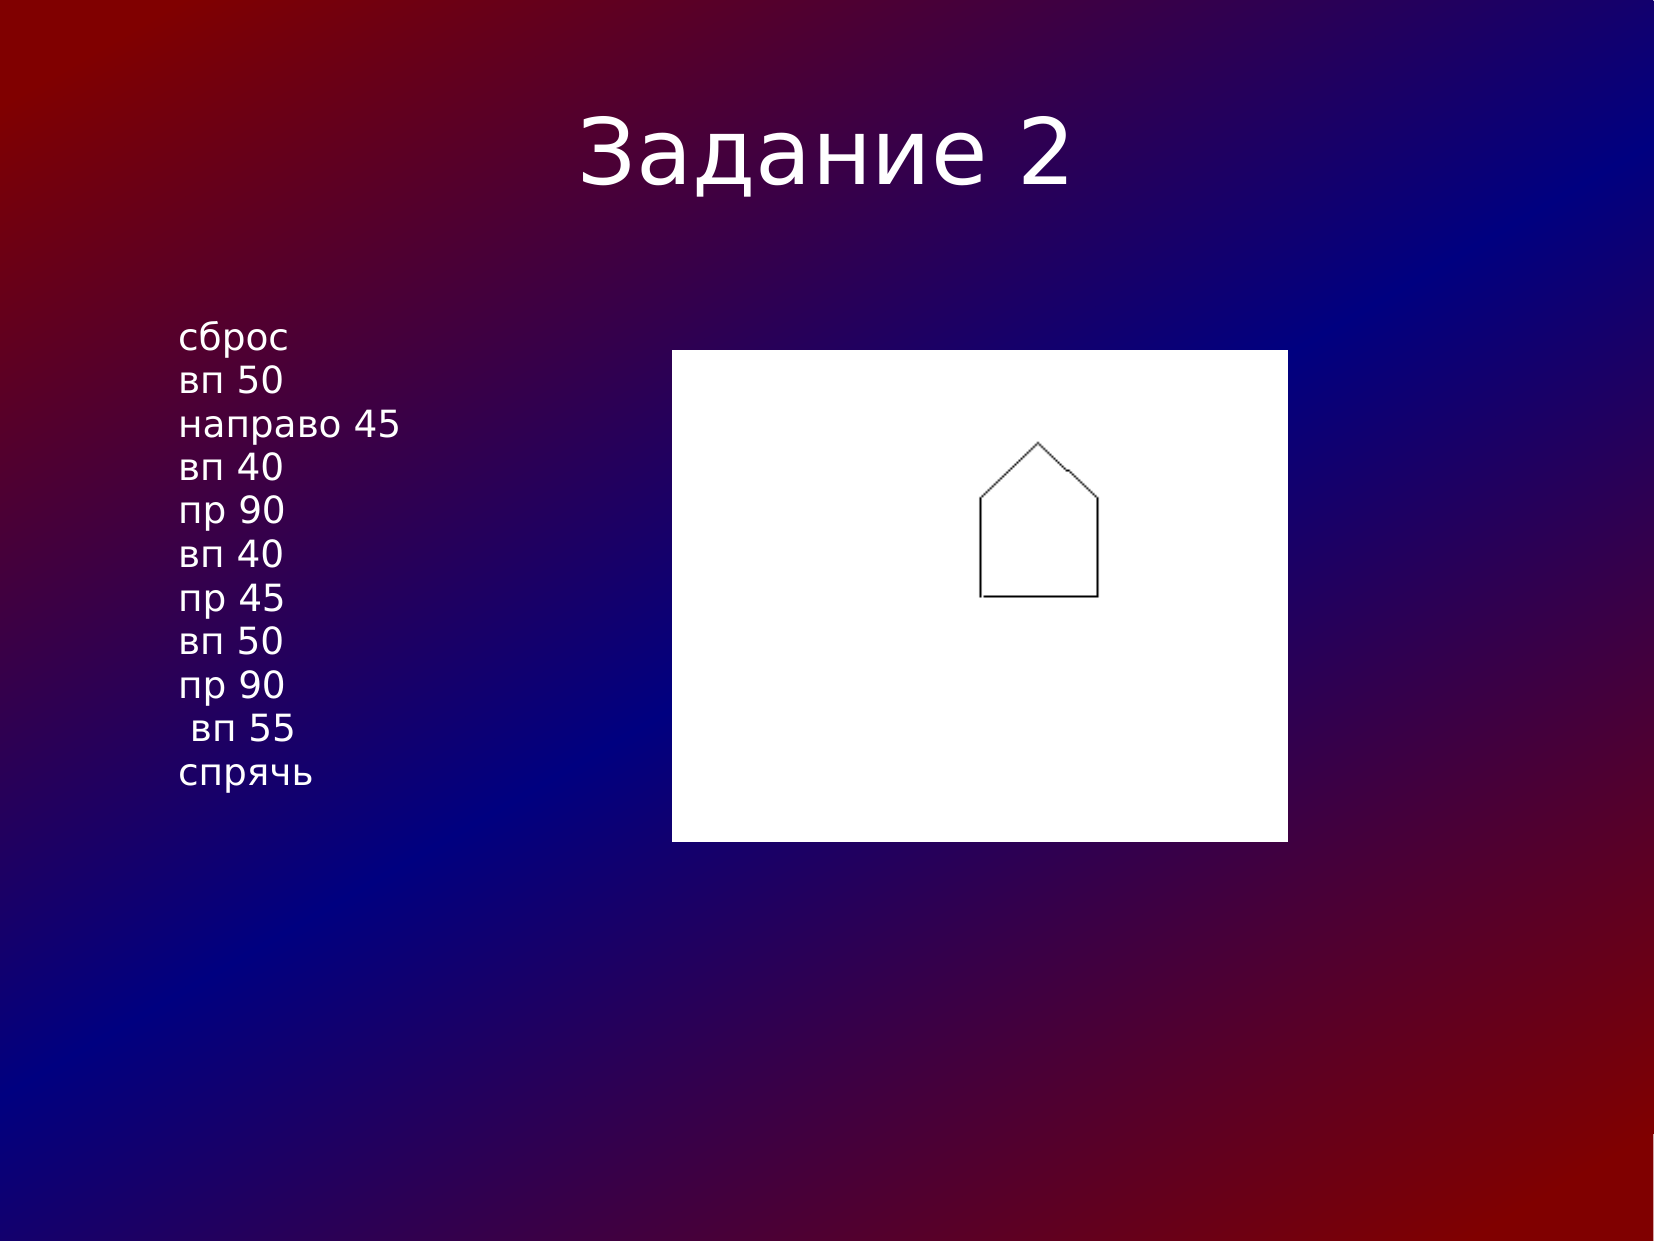

# Задание 2
сброс
вп 50
направо 45
вп 40
пр 90
вп 40
пр 45
вп 50
пр 90
 вп 55
спрячь